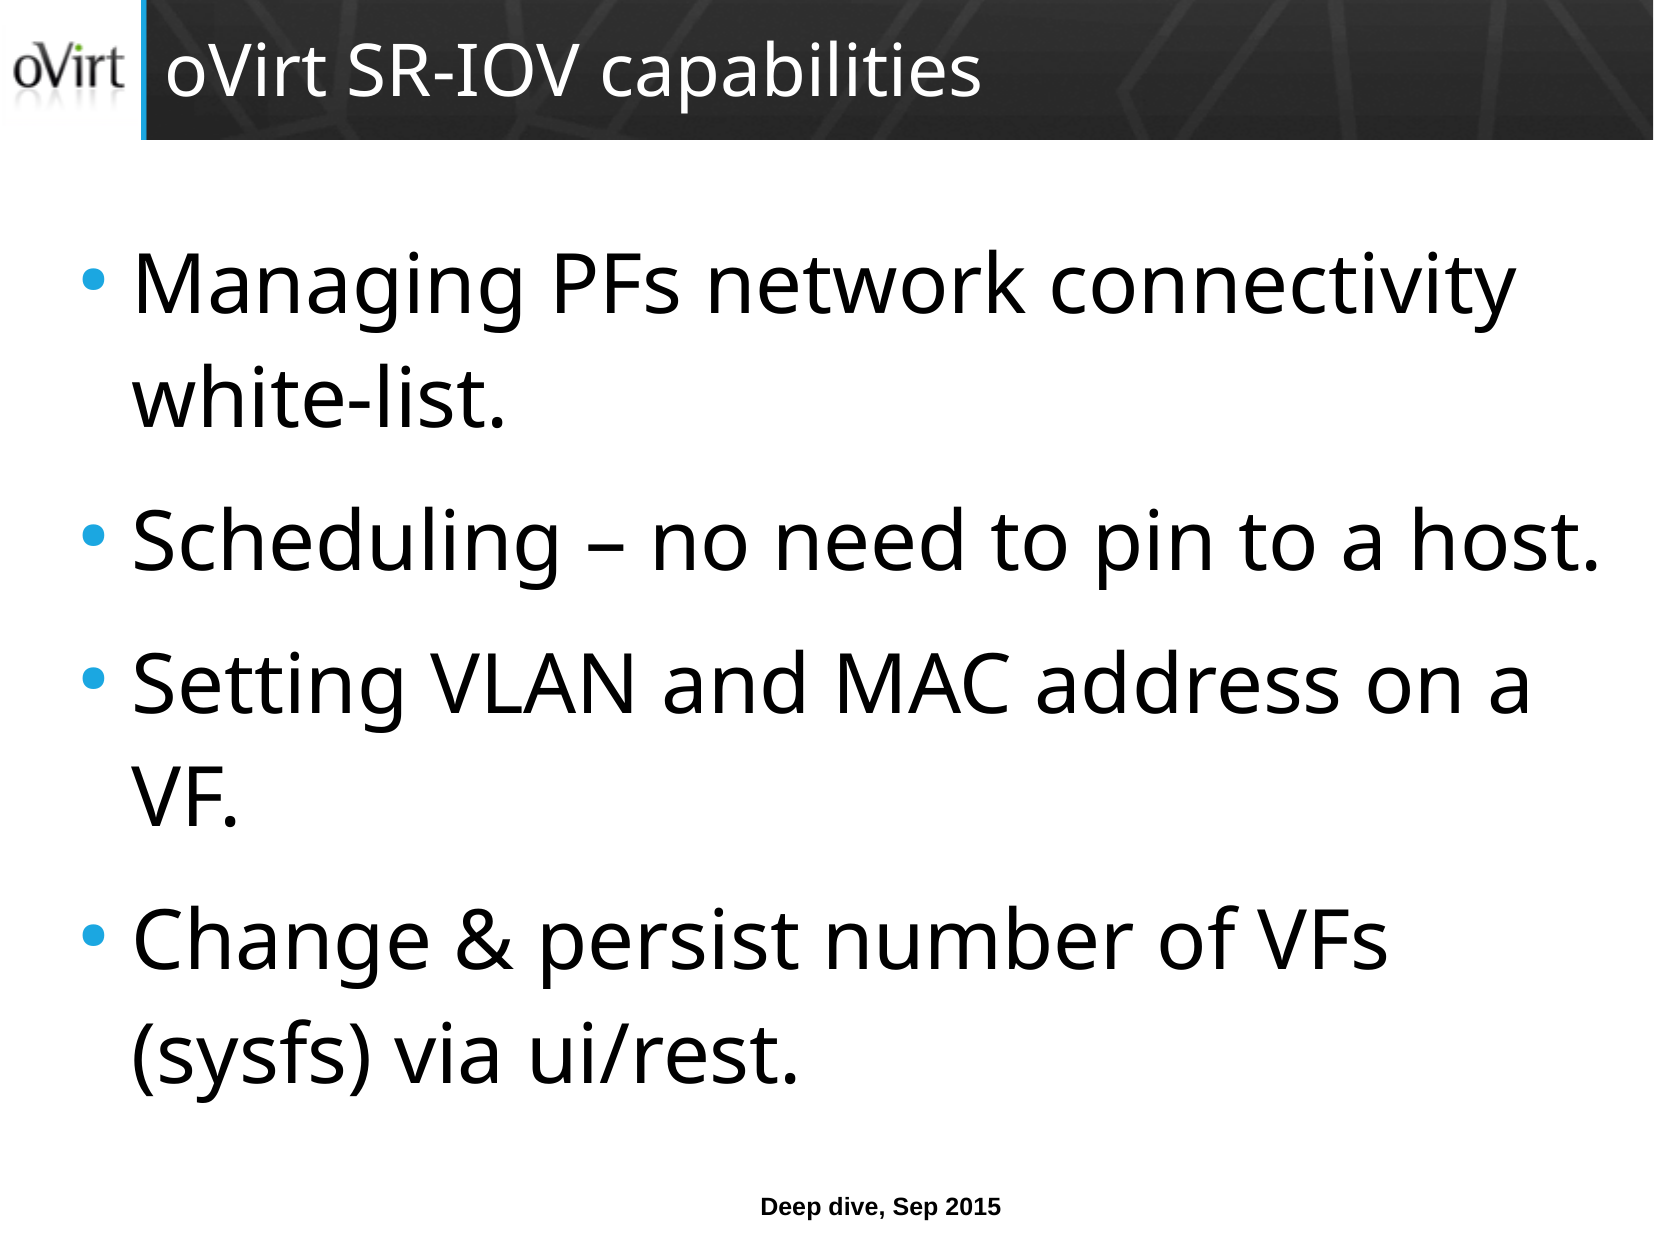

# oVirt SR-IOV capabilities
Managing PFs network connectivity white-list.
Scheduling – no need to pin to a host.
Setting VLAN and MAC address on a VF.
Change & persist number of VFs (sysfs) via ui/rest.